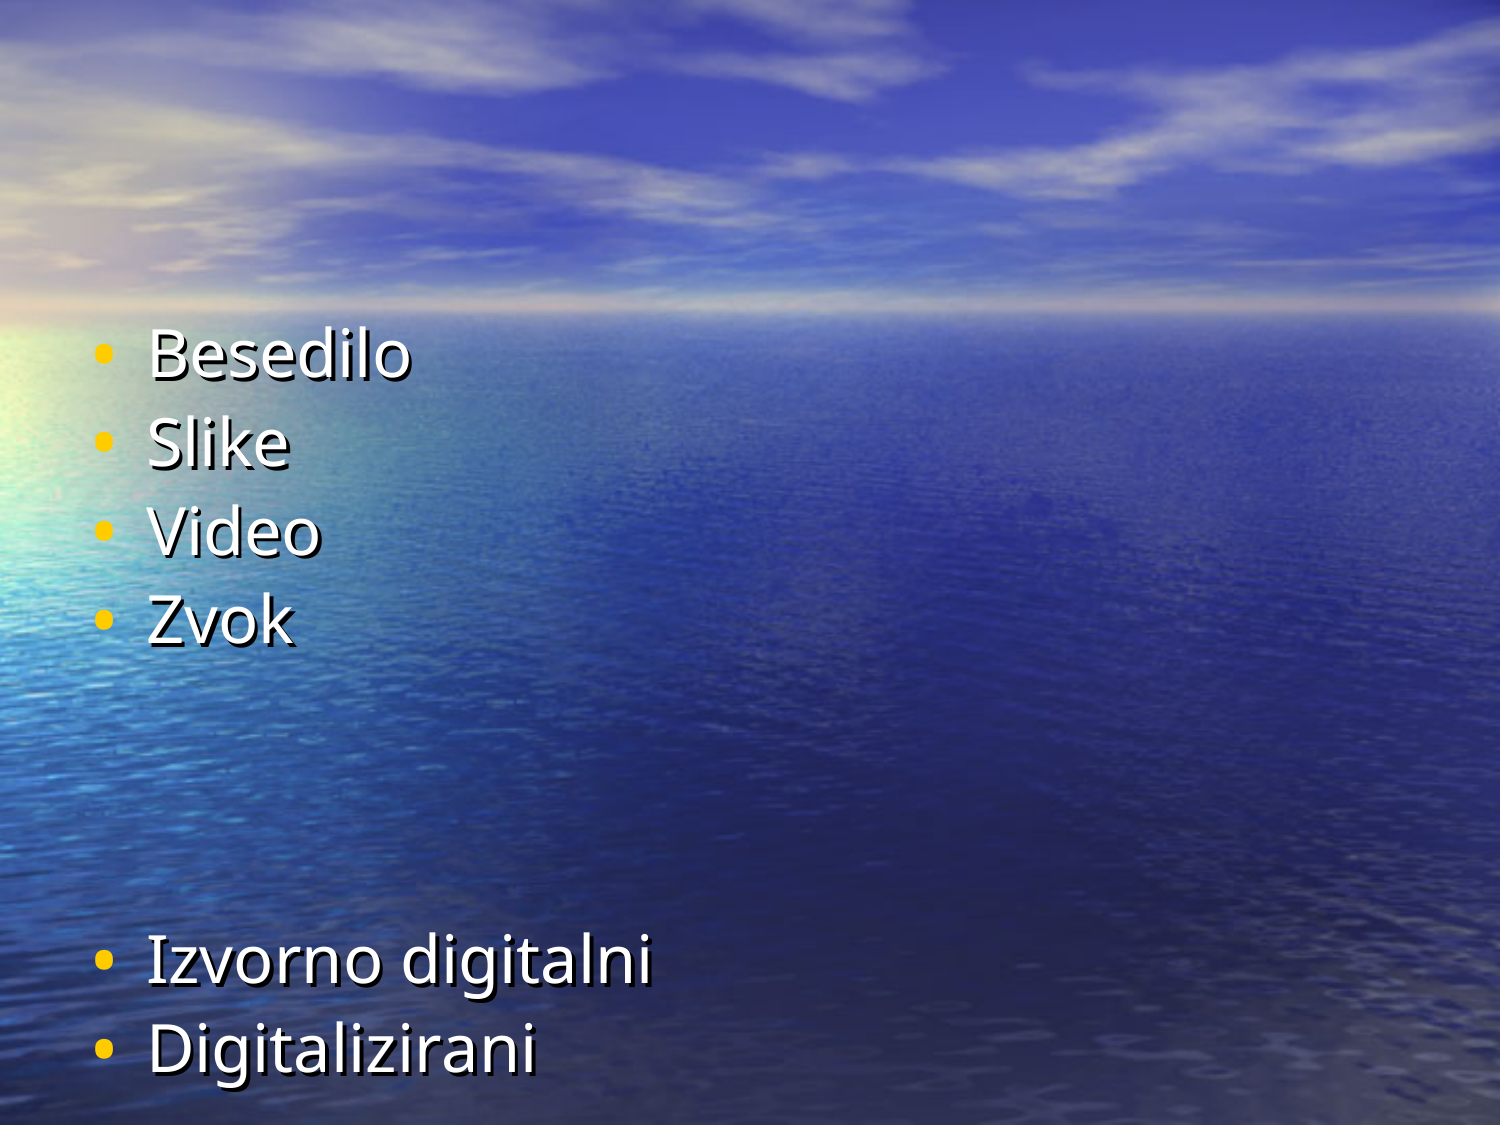

#
Besedilo
Slike
Video
Zvok
Izvorno digitalni
Digitalizirani